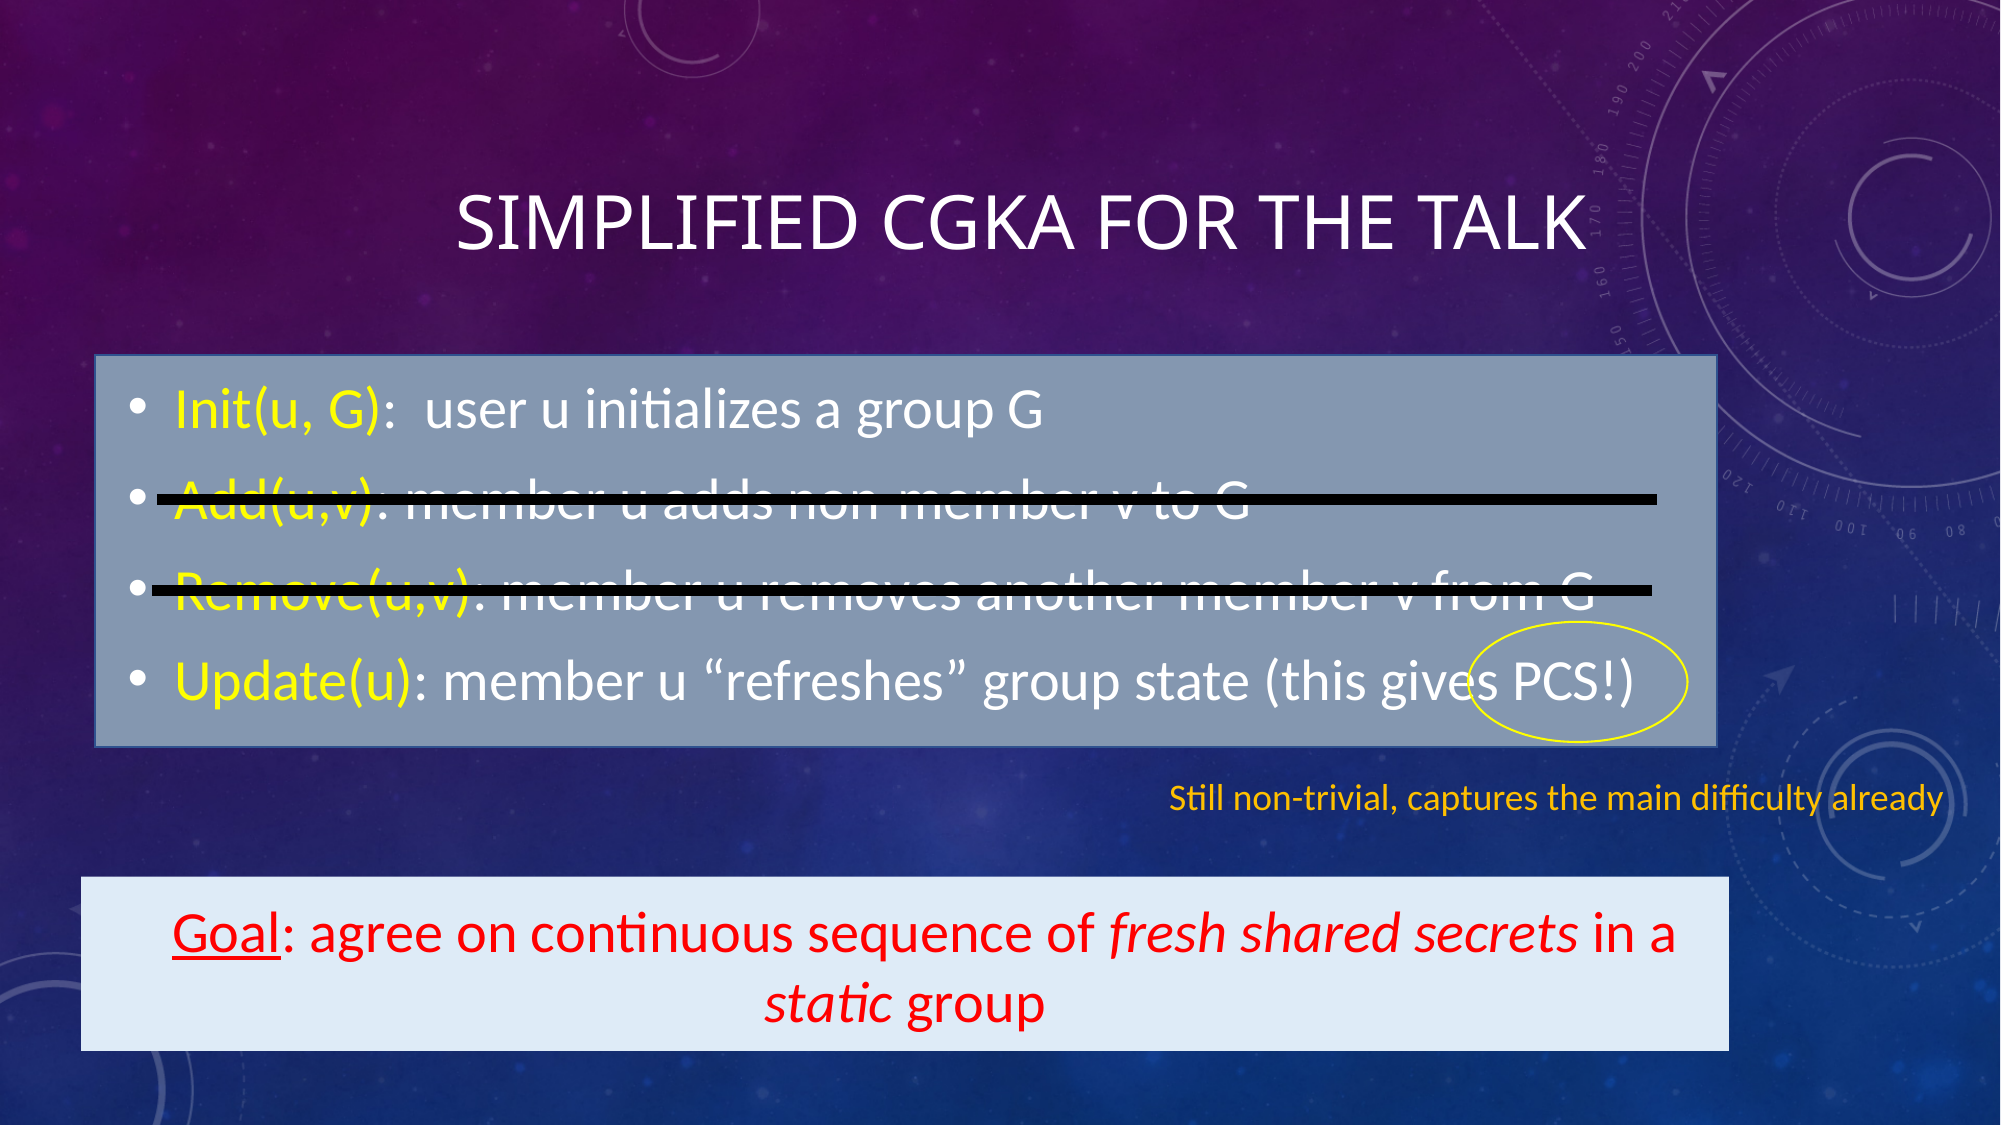

Simplified CGKA for the TALK
# Init(u, G): user u initializes a group G
Add(u,v): member u adds non-member v to G
Remove(u,v): member u removes another member v from G
Update(u): member u “refreshes” group state (this gives PCS!)
Still non-trivial, captures the main difficulty already
 Goal: agree on continuous sequence of fresh shared secrets in a static group